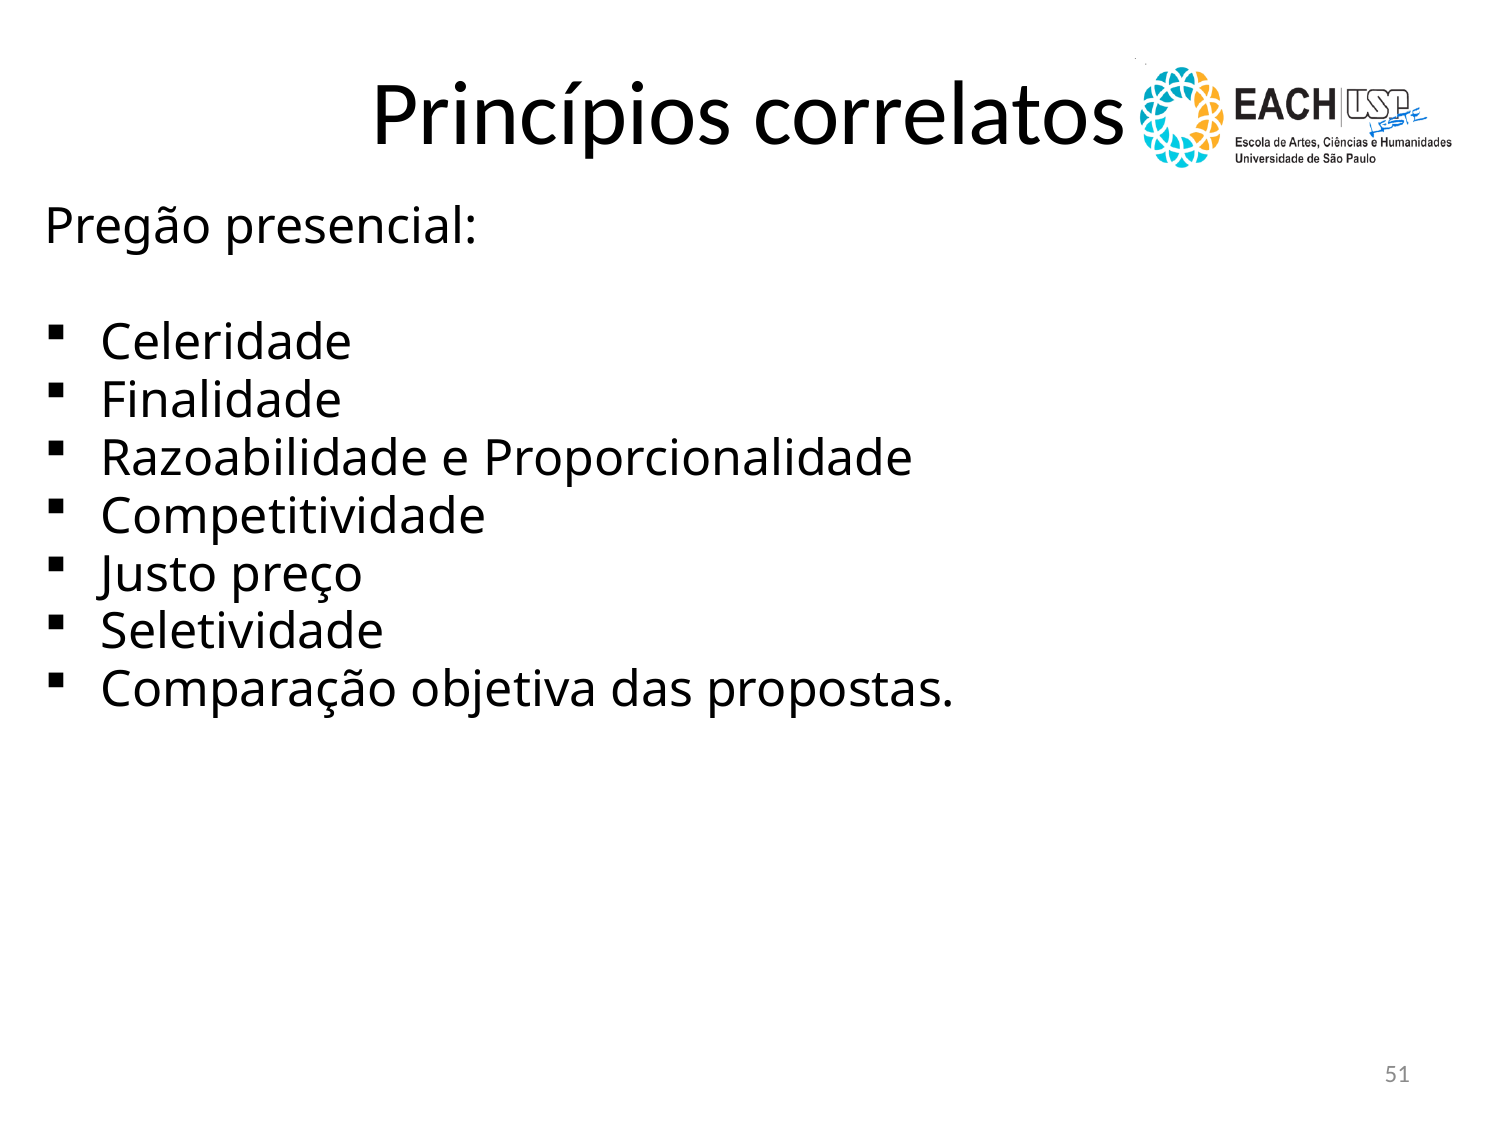

# Princípios correlatos
Pregão presencial:
Celeridade
Finalidade
Razoabilidade e Proporcionalidade
Competitividade
Justo preço
Seletividade
Comparação objetiva das propostas.